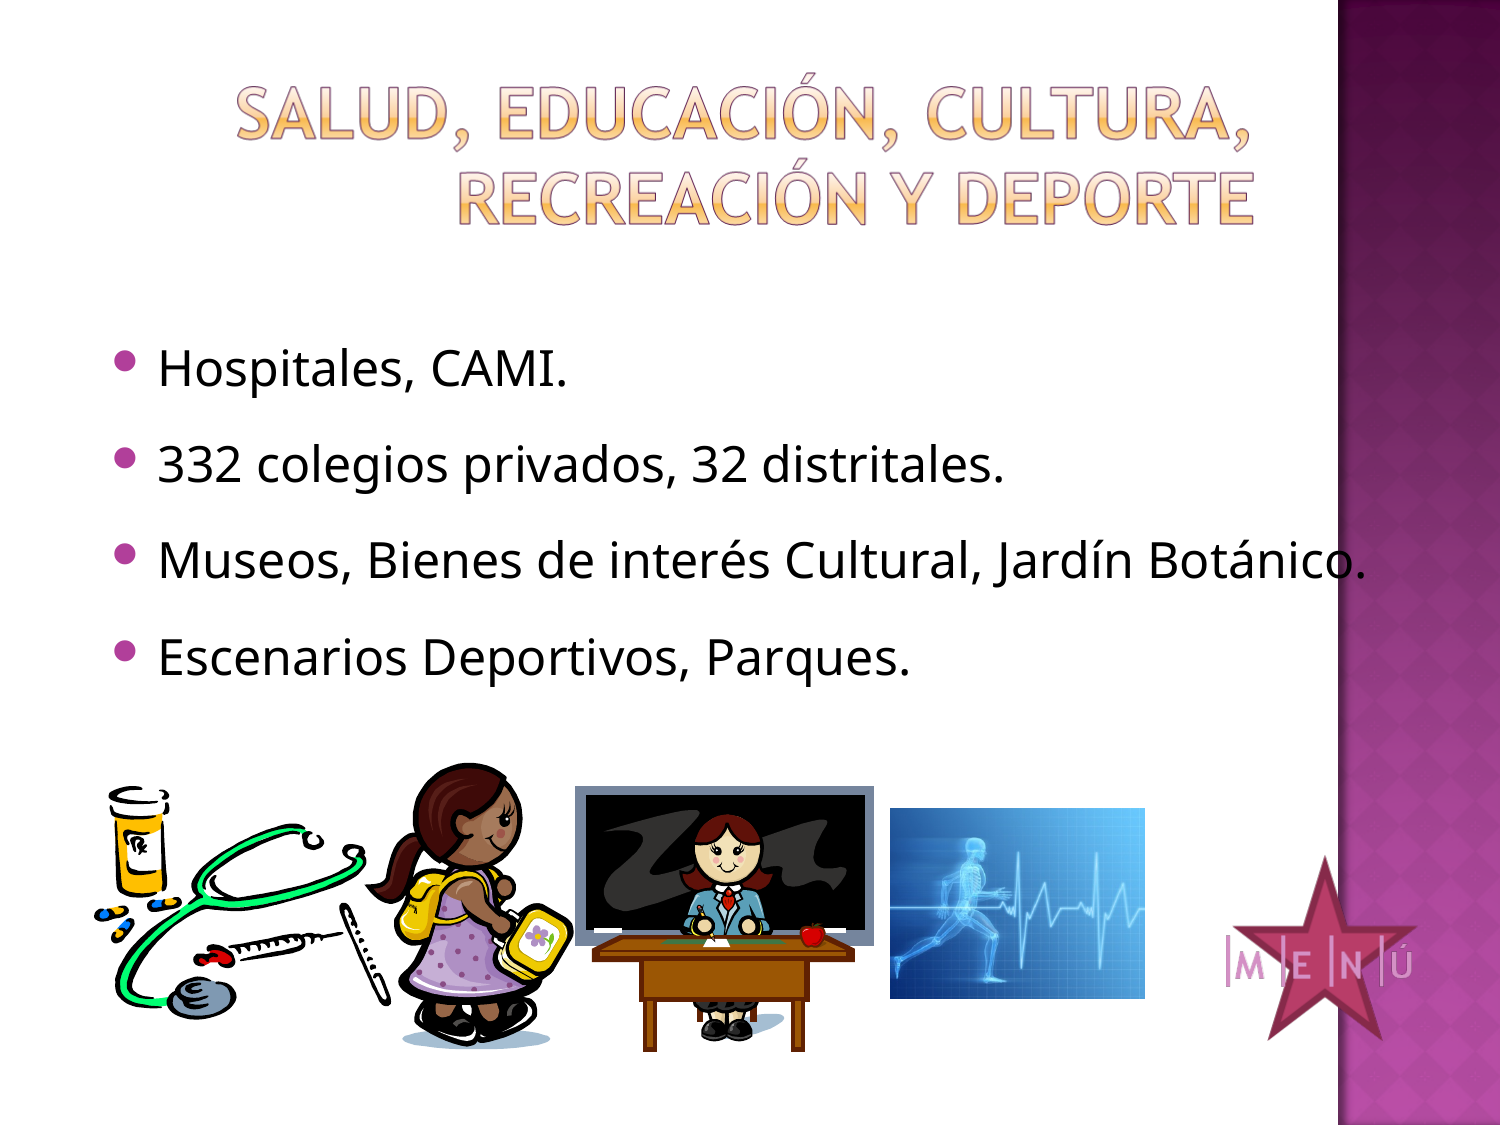

Hospitales, CAMI.
332 colegios privados, 32 distritales.
Museos, Bienes de interés Cultural, Jardín Botánico.
Escenarios Deportivos, Parques.